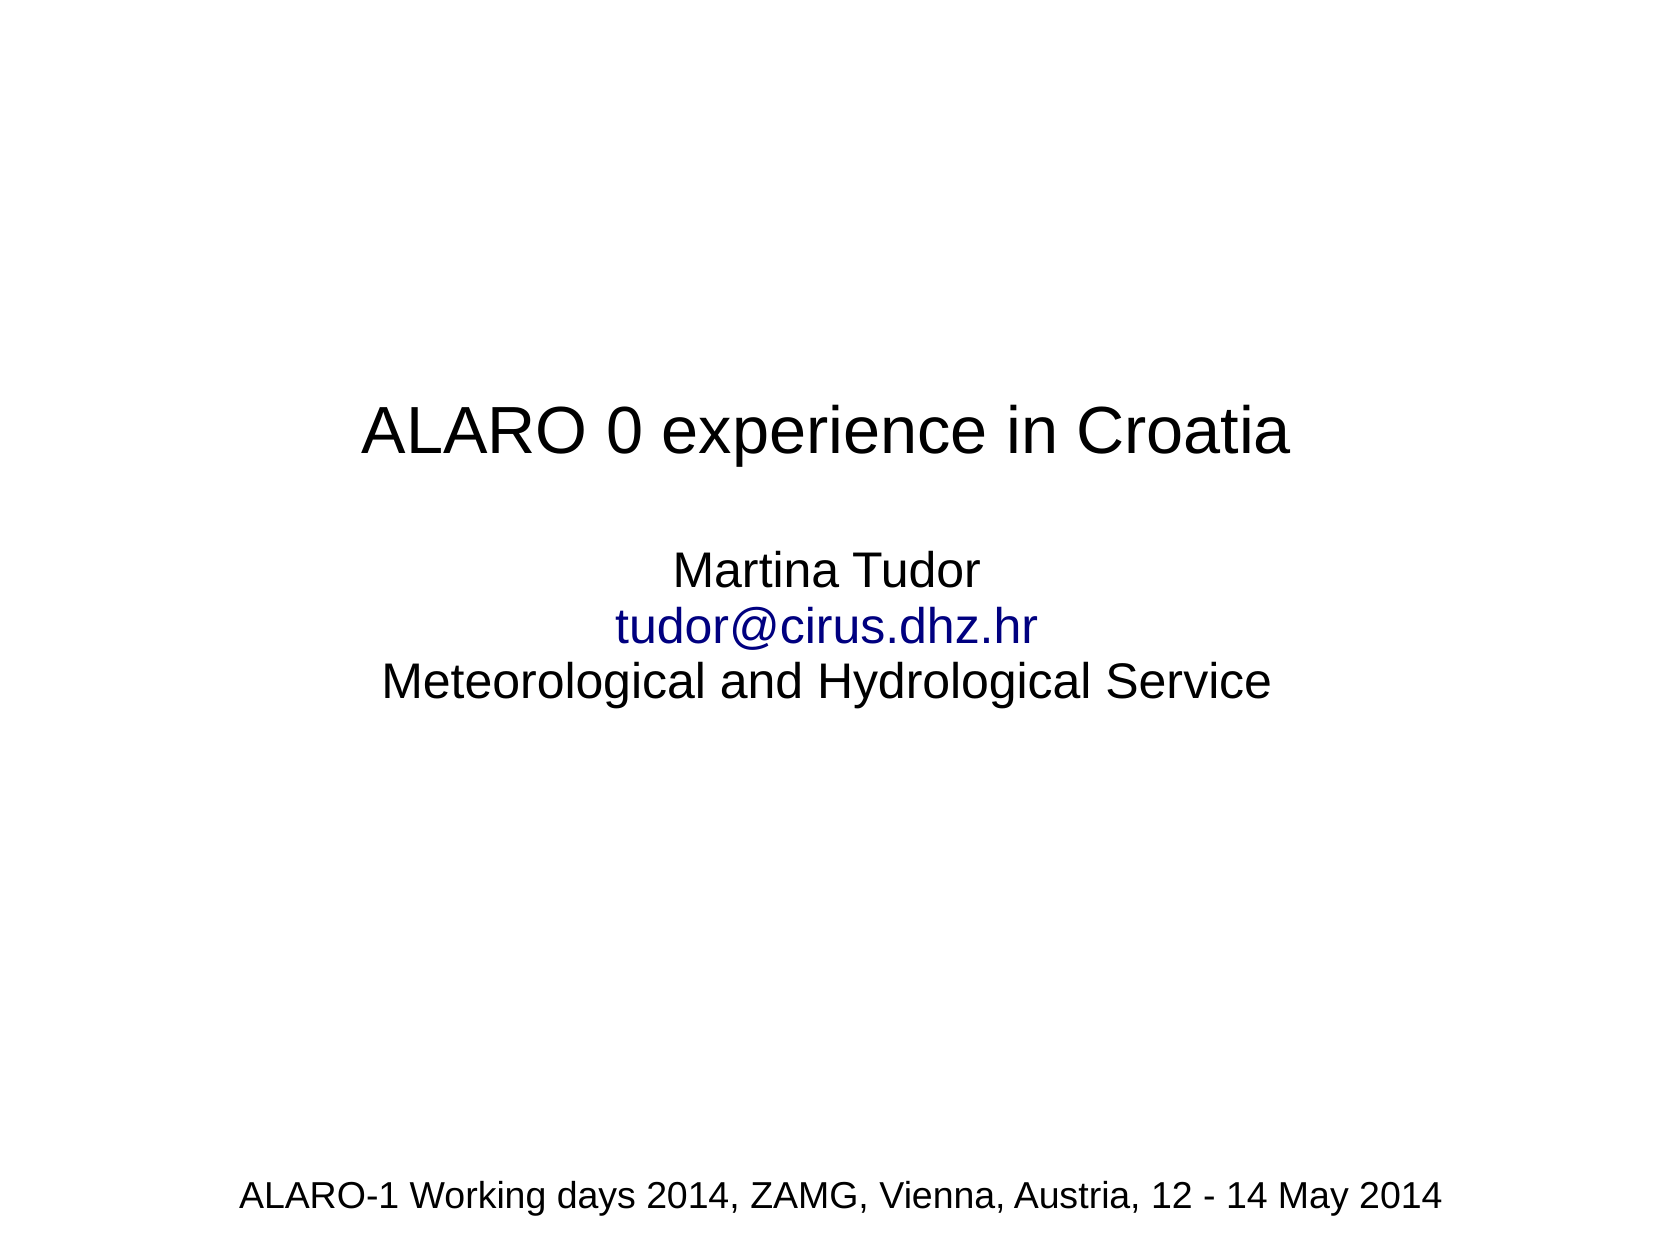

# ALARO 0 experience in Croatia
Martina Tudor
tudor@cirus.dhz.hr
Meteorological and Hydrological Service
ALARO-1 Working days 2014, ZAMG, Vienna, Austria, 12 - 14 May 2014